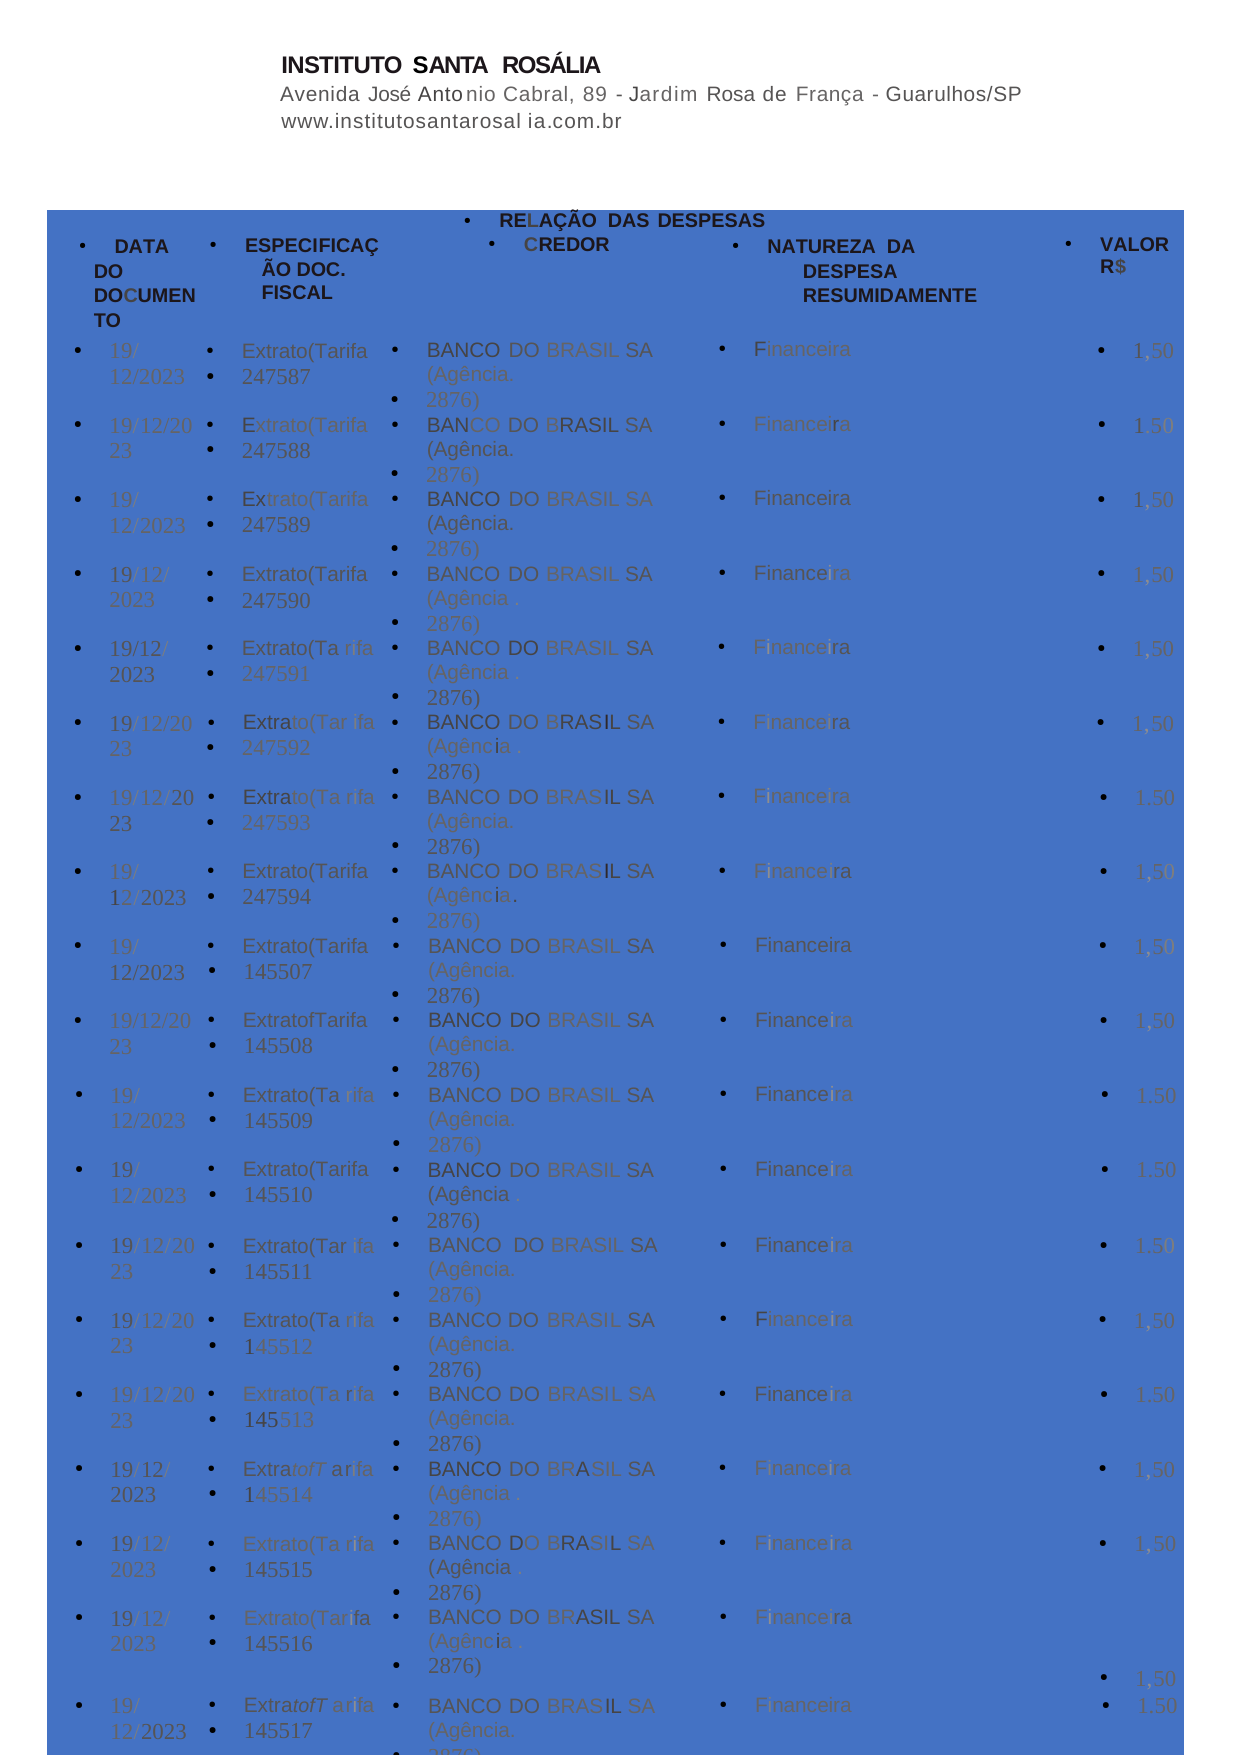

INSTITUTO SANTA ROSÁLIA
Avenida José Antonio Cabral, 89 - Jardim Rosa de França - Guarulhos/SP www.institutosantarosal ia.com.br
| RELAÇÃO DAS DESPESAS | | | | | |
| --- | --- | --- | --- | --- | --- |
| DATA DO DOCUMENTO | ESPECIFICAÇÃO DOC. FISCAL | | CREDOR | NATUREZA DA DESPESA RESUMIDAMENTE | VALOR R$ |
| 19/ 12/2023 | Extrato(Tarifa 247587 | | BANCO DO BRASIL SA (Agência. 2876) | Financeira | 1,50 |
| 19/12/2023 | Extrato(Tarifa 247588 | | BANCO DO BRASIL SA (Agência. 2876) | Financeira | 1.50 |
| 19/ 12/2023 | Extrato(Tarifa 247589 | | BANCO DO BRASIL SA (Agência. 2876) | Financeira | 1,50 |
| 19/12/ 2023 | Extrato(Tarifa 247590 | | BANCO DO BRASIL SA (Agência . 2876) | Financeira | 1,50 |
| 19/12/ 2023 | Extrato(Ta rifa 247591 | | BANCO DO BRASIL SA (Agência . 2876) | Financeira | 1,50 |
| 19/12/2023 | Extrato(Tar ifa 247592 | | BANCO DO BRASIL SA (Agência . 2876) | Financeira | 1,50 |
| 19/12/2023 | Extrato(Ta rifa 247593 | | BANCO DO BRASIL SA (Agência. 2876) | Financeira | 1.50 |
| 19/ 12/2023 | Extrato(Tarifa 247594 | | BANCO DO BRASIL SA (Agência. 2876) | Financeira | 1,50 |
| 19/ 12/2023 | Extrato(Tarifa 145507 | | BANCO DO BRASIL SA (Agência. 2876) | Financeira | 1,50 |
| 19/12/2023 | ExtratofTarifa 145508 | | BANCO DO BRASIL SA (Agência. 2876) | Financeira | 1,50 |
| 19/ 12/2023 | Extrato(Ta rifa 145509 | | BANCO DO BRASIL SA (Agência. 2876) | Financeira | 1.50 |
| 19/ 12/2023 | Extrato(Tarifa 145510 | | BANCO DO BRASIL SA (Agência . 2876) | Financeira | 1.50 |
| 19/12/2023 | Extrato(Tar ifa 145511 | | BANCO DO BRASIL SA (Agência. 2876) | Financeira | 1.50 |
| 19/12/2023 | Extrato(Ta rifa 145512 | | BANCO DO BRASIL SA (Agência. 2876) | Financeira | 1,50 |
| 19/12/2023 | Extrato(Ta rifa 145513 | | BANCO DO BRASIL SA (Agência. 2876) | Financeira | 1.50 |
| 19/12/ 2023 | ExtratofT arifa 145514 | | BANCO DO BRASIL SA (Agência . 2876) | Financeira | 1,50 |
| 19/12/ 2023 | Extrato(Ta rifa 145515 | | BANCO DO BRASIL SA (Agência . 2876) | Financeira | 1,50 |
| 19/12/ 2023 | Extrato(Tarifa 145516 | | BANCO DO BRASIL SA (Agência . 2876) | Financeira | |
| | | | | | 1,50 |
| 19/ 12/2023 | ExtratofT arifa 145517 | | BANCO DO BRASIL SA (Agência. 2876) | Financeira | 1.50 |
| 19/ 12/2023 | Extrato(Tarifa 145518 | | BANCO DO BRAS IL SA (Agência. 2876) | Financeira | 1,50 |
| 19/ 12/2023 | Extrato(Tarifa 145519 | | BANCO DO BRASIL SA (Agência. 2876) | Financeira | 1.50 |
| 19/ 12/2023 | Extrato!Tarifa 145520 | | BANCO DO BRASIL SA (Agência. 2876) | Financeira | 1,50 |